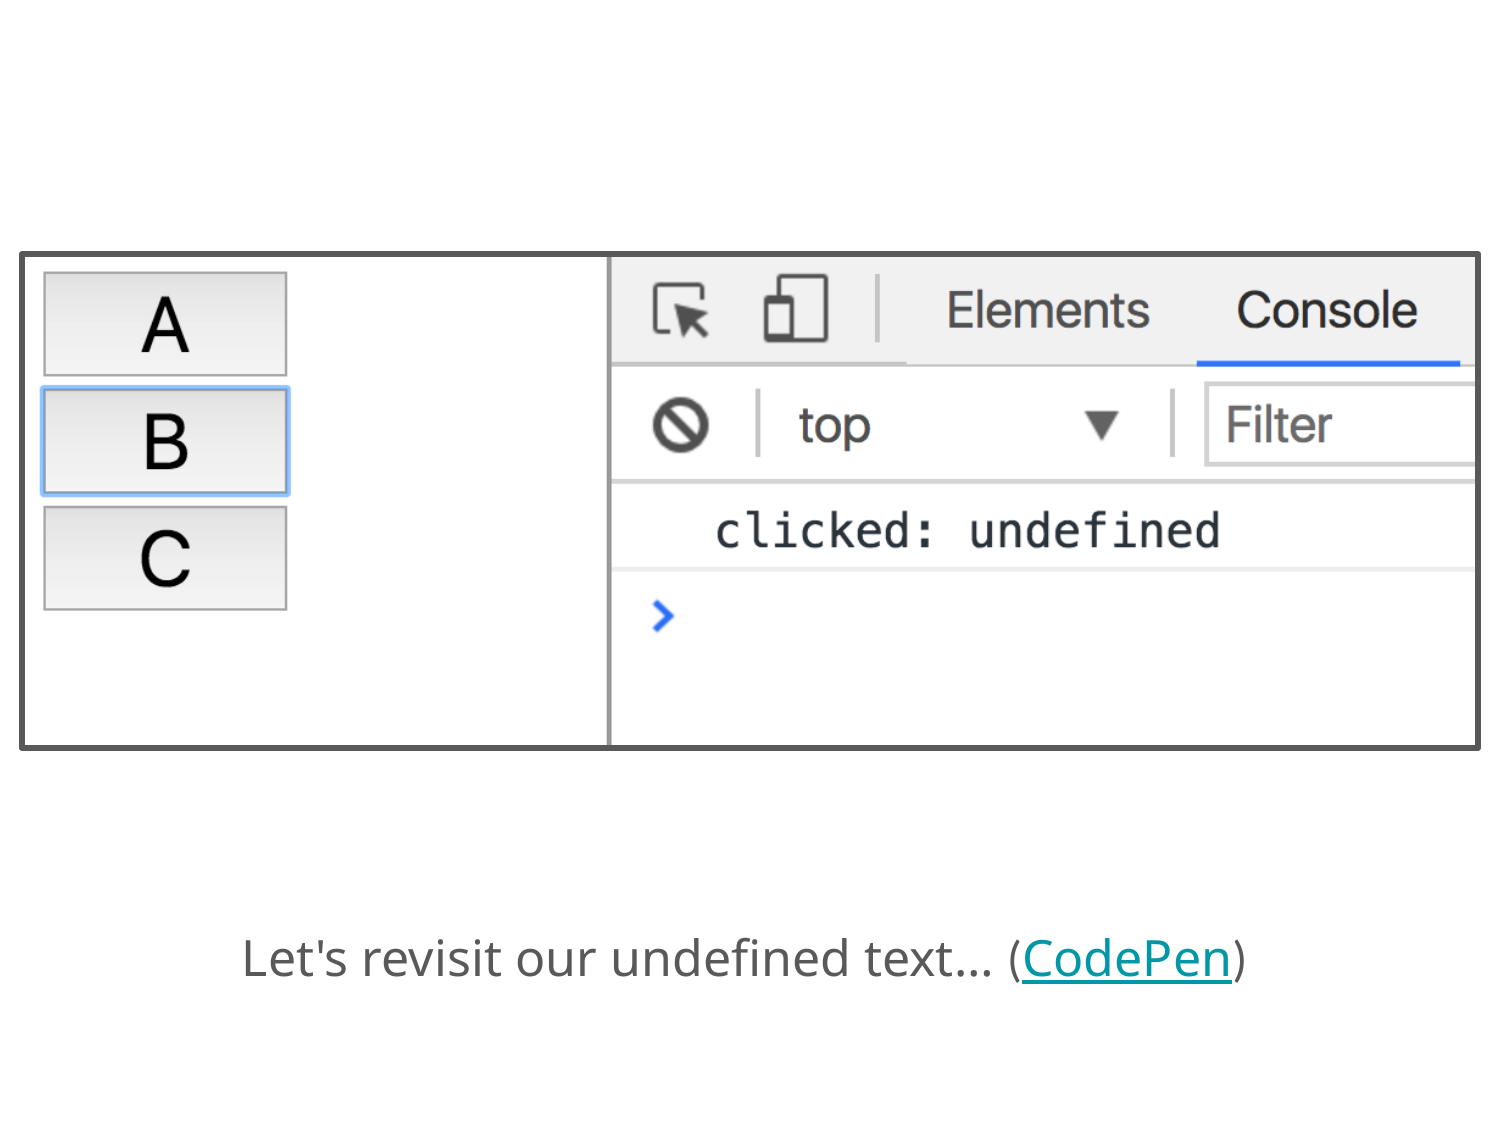

# Let's revisit our undefined text… (CodePen)